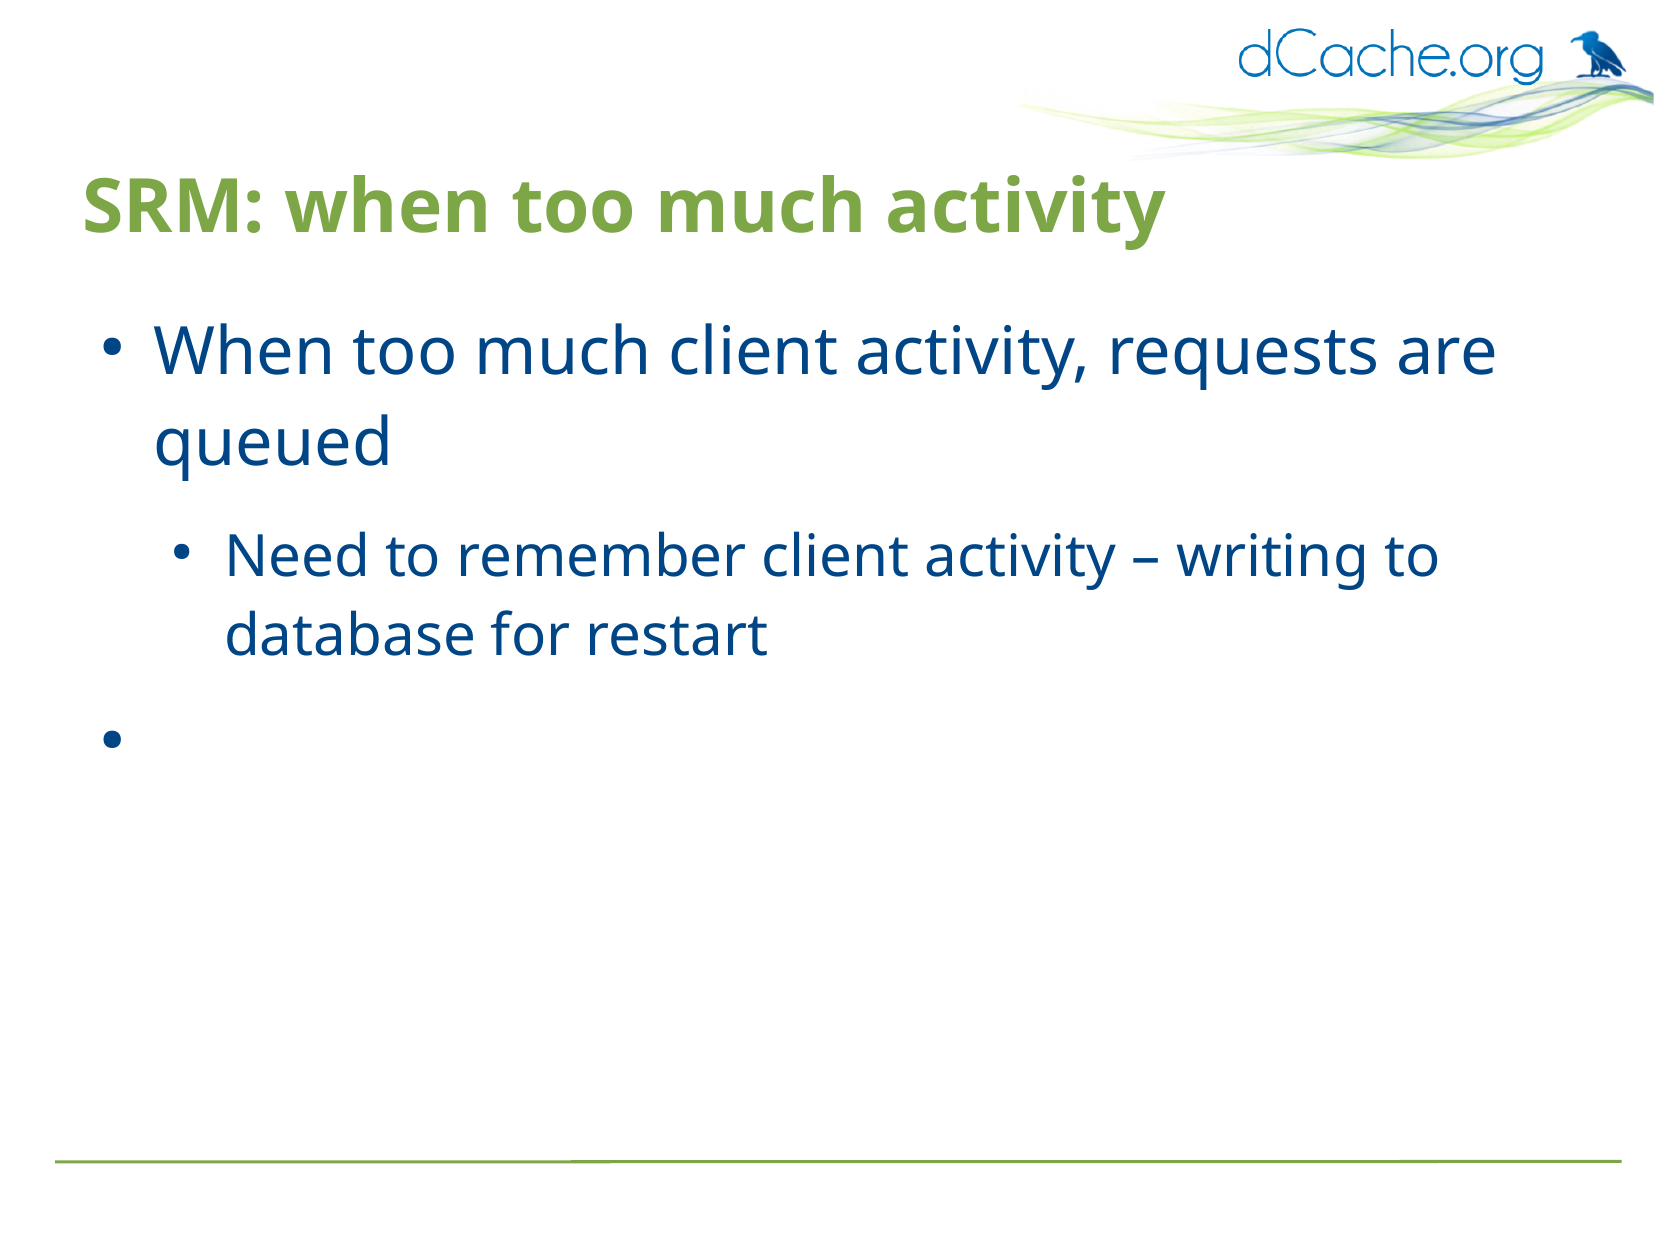

# SRM: when too much activity
When too much client activity, requests are queued
Need to remember client activity – writing to database for restart